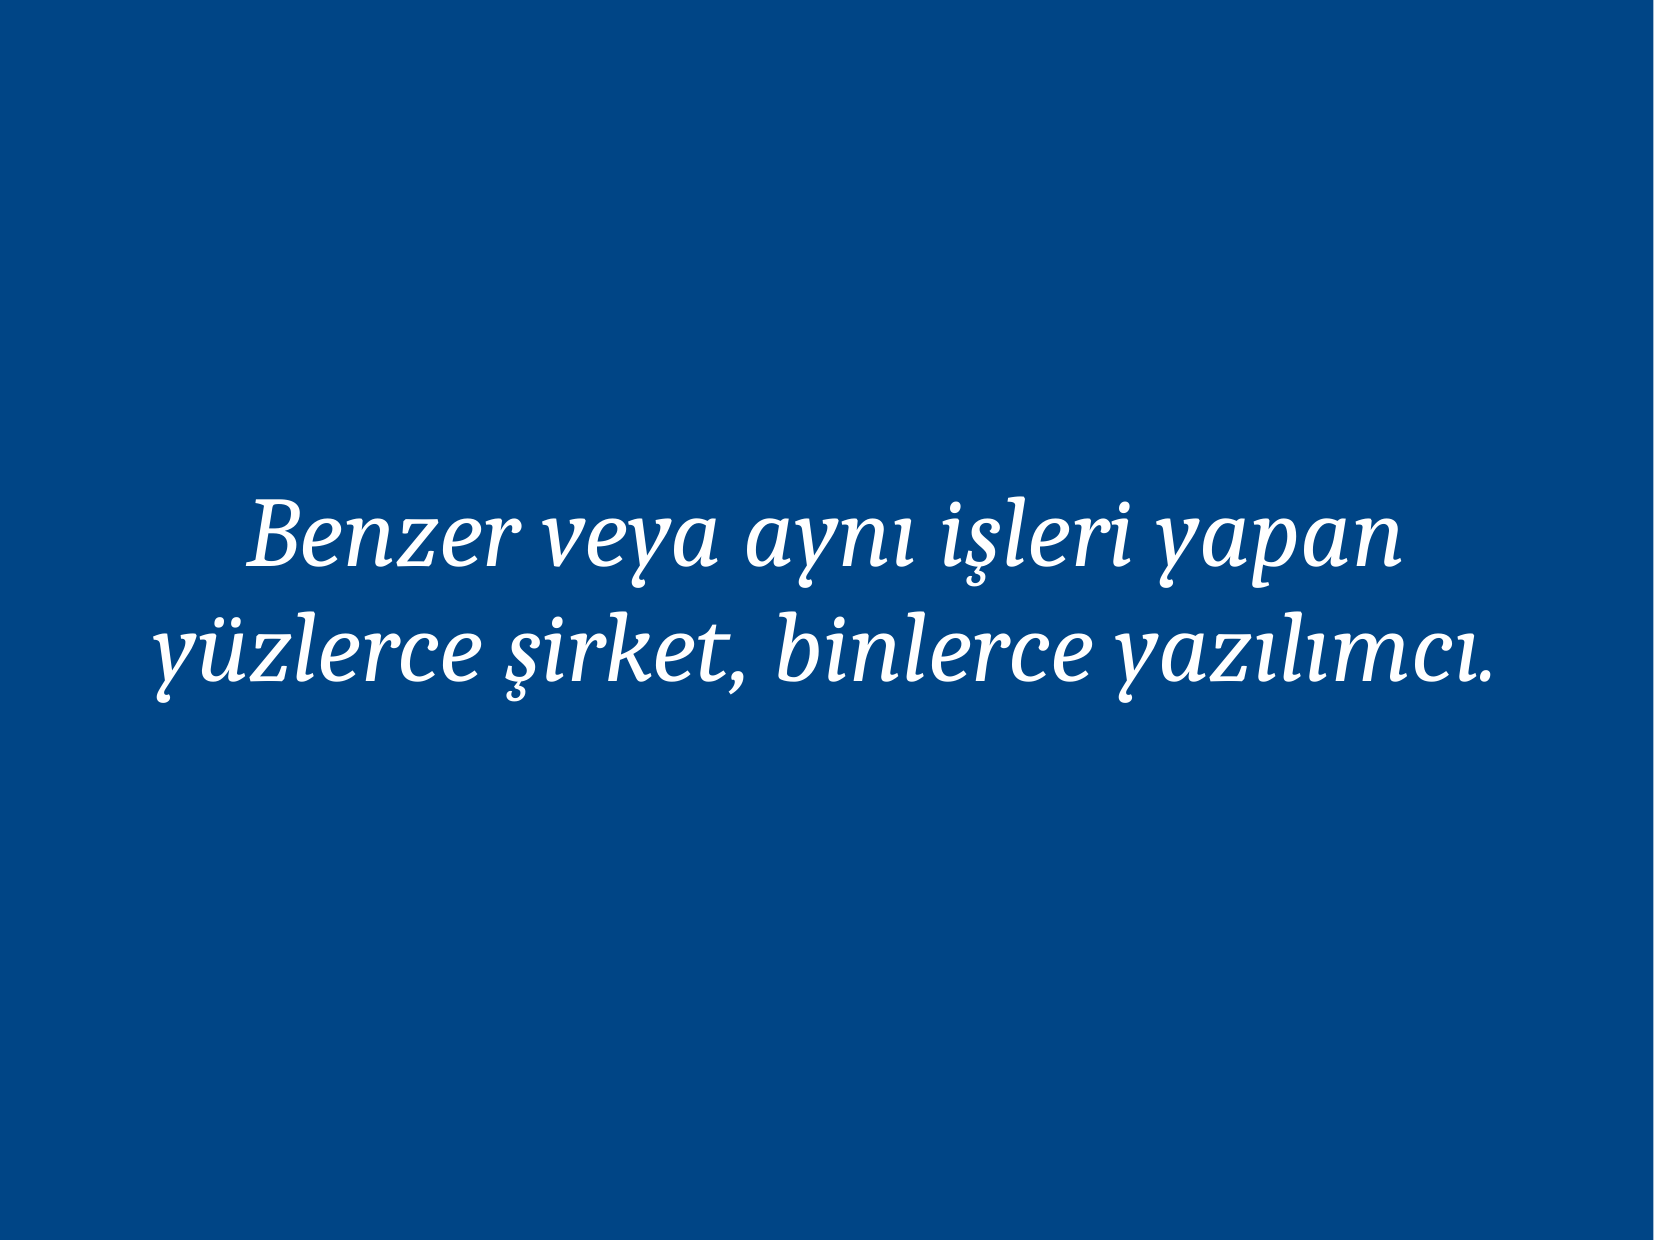

# Benzer veya aynı işleri yapan yüzlerce şirket, binlerce yazılımcı.